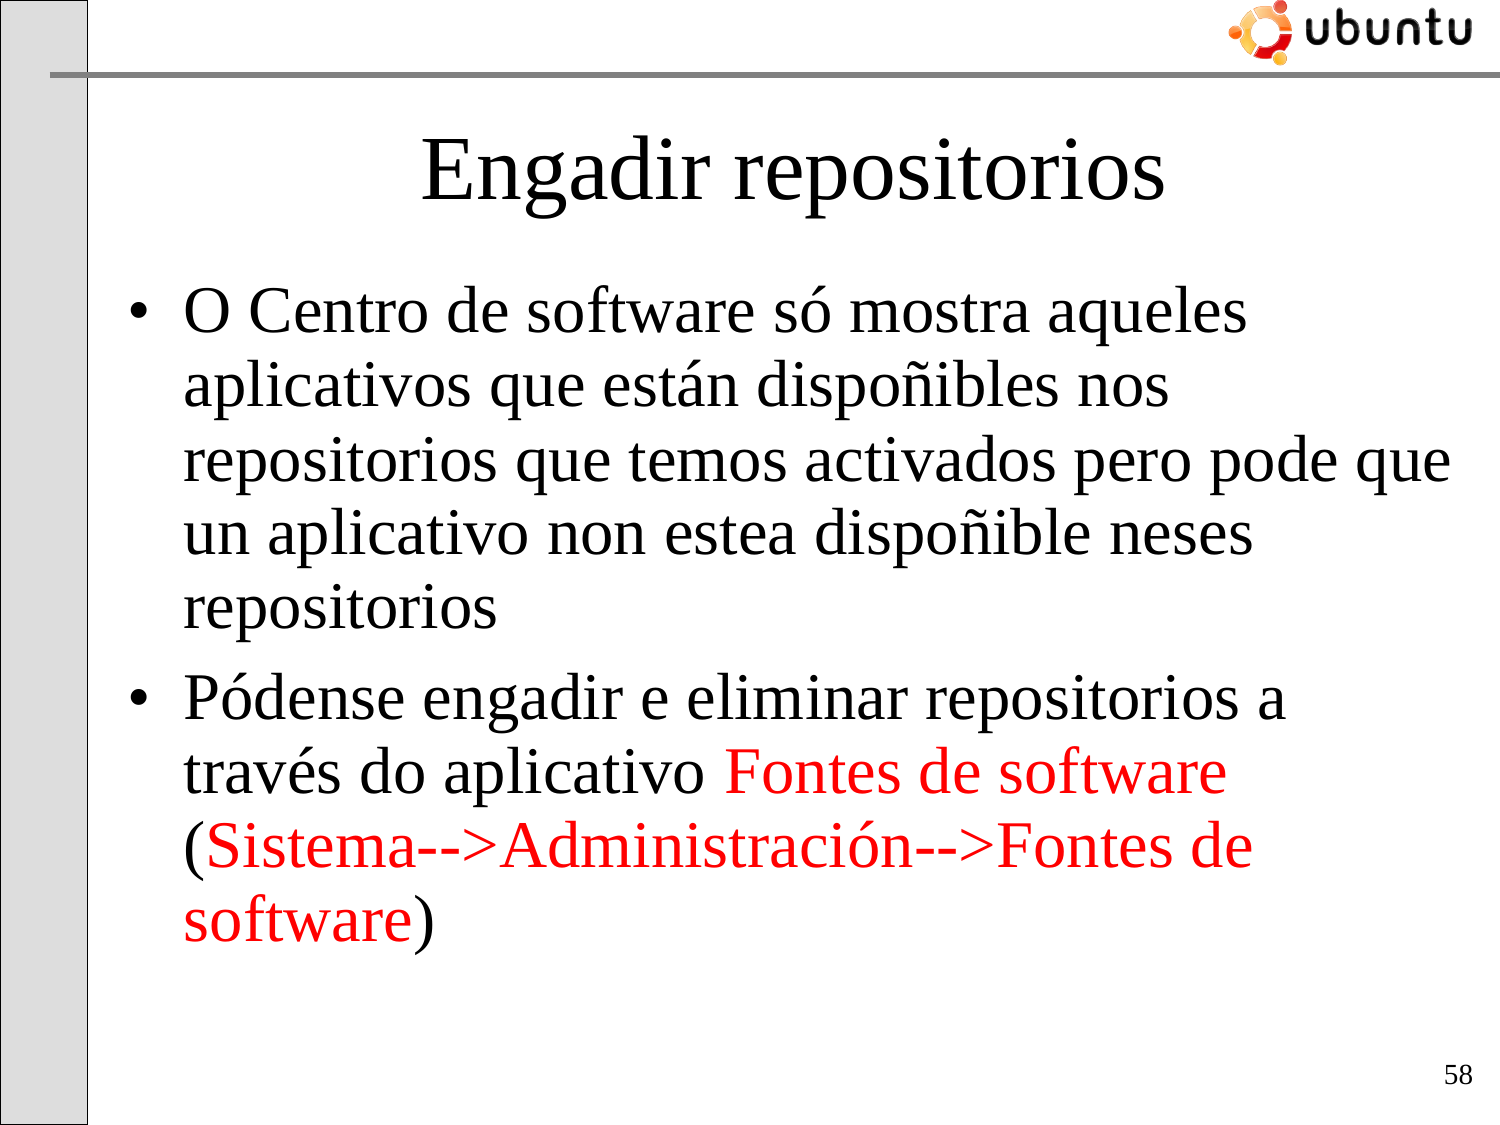

# Engadir repositorios
O Centro de software só mostra aqueles aplicativos que están dispoñibles nos repositorios que temos activados pero pode que un aplicativo non estea dispoñible neses repositorios
Pódense engadir e eliminar repositorios a través do aplicativo Fontes de software (Sistema-->Administración-->Fontes de software)
58